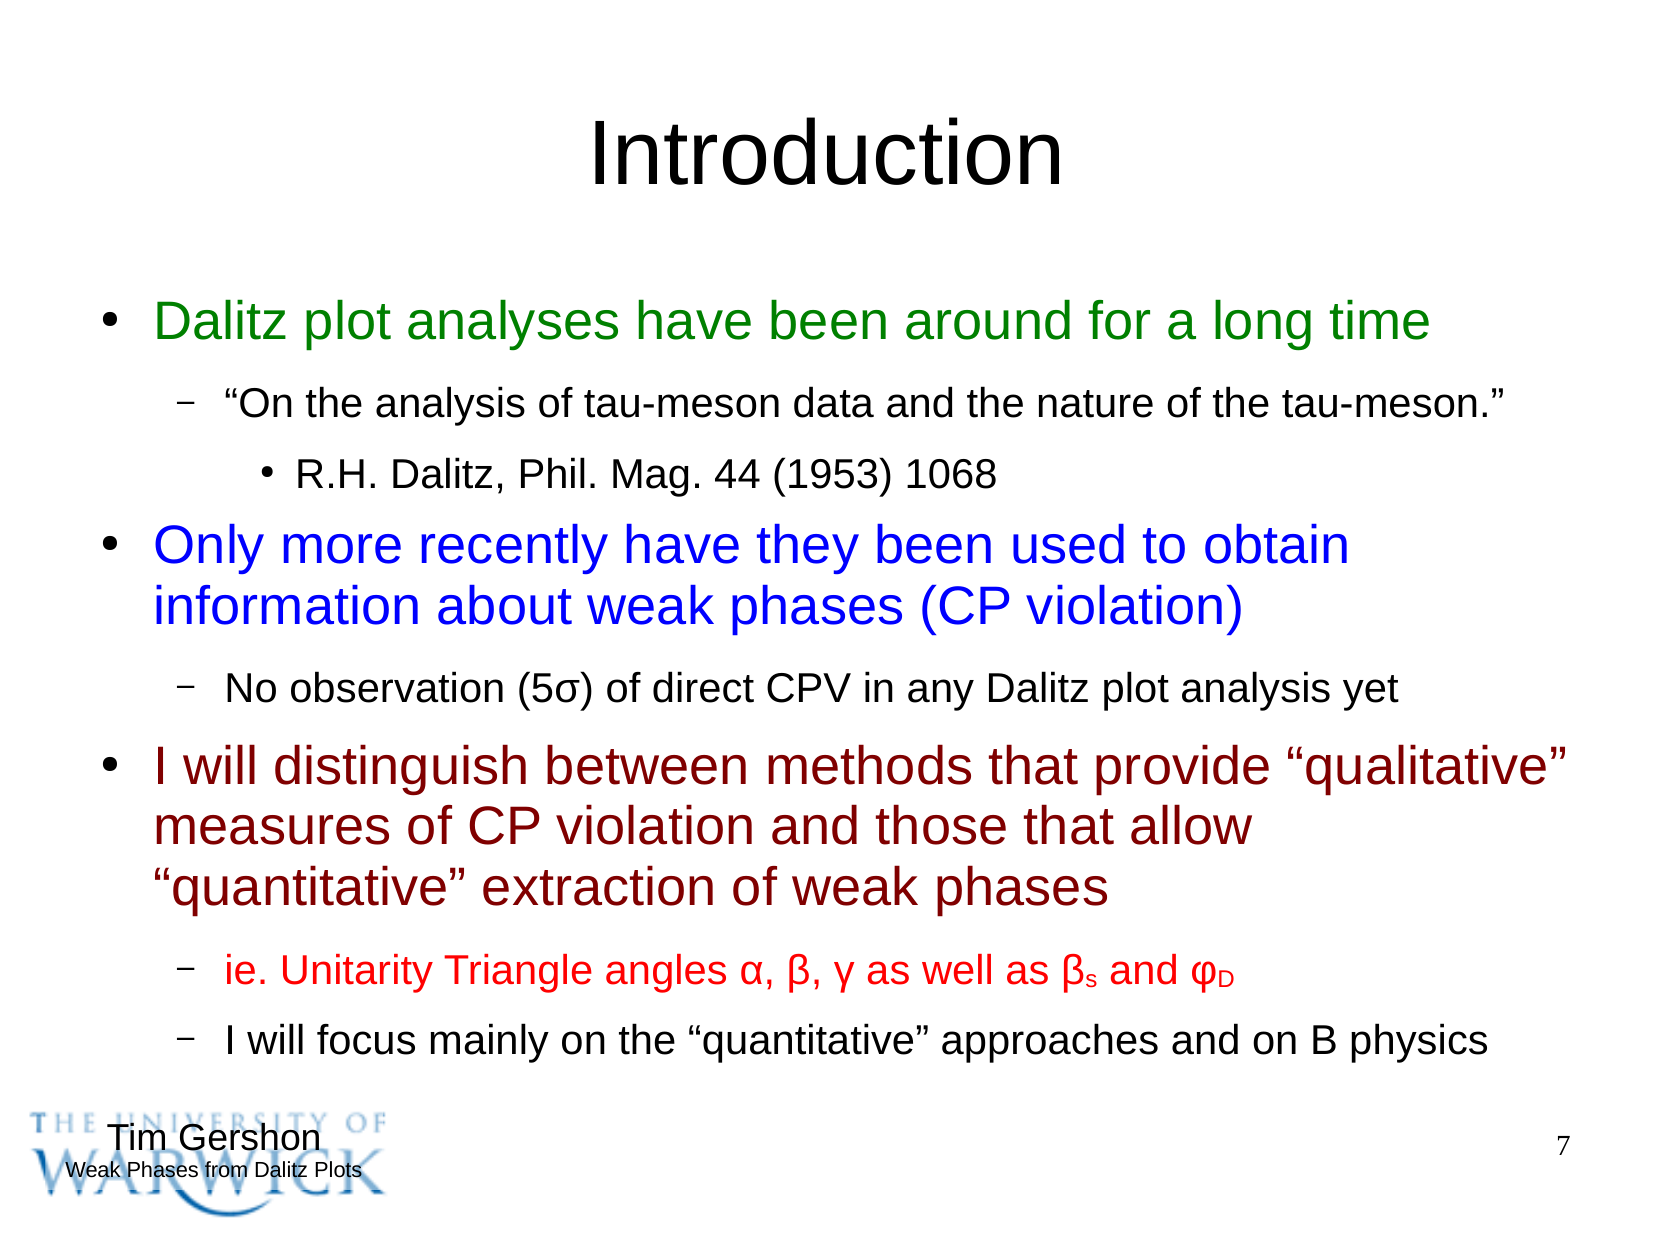

# Introduction
Dalitz plot analyses have been around for a long time
“On the analysis of tau-meson data and the nature of the tau-meson.”
R.H. Dalitz, Phil. Mag. 44 (1953) 1068
Only more recently have they been used to obtain information about weak phases (CP violation)
No observation (5σ) of direct CPV in any Dalitz plot analysis yet
I will distinguish between methods that provide “qualitative” measures of CP violation and those that allow “quantitative” extraction of weak phases
ie. Unitarity Triangle angles α, β, γ as well as βs and φD
I will focus mainly on the “quantitative” approaches and on B physics
Tim Gershon
Weak Phases from Dalitz Plots
7